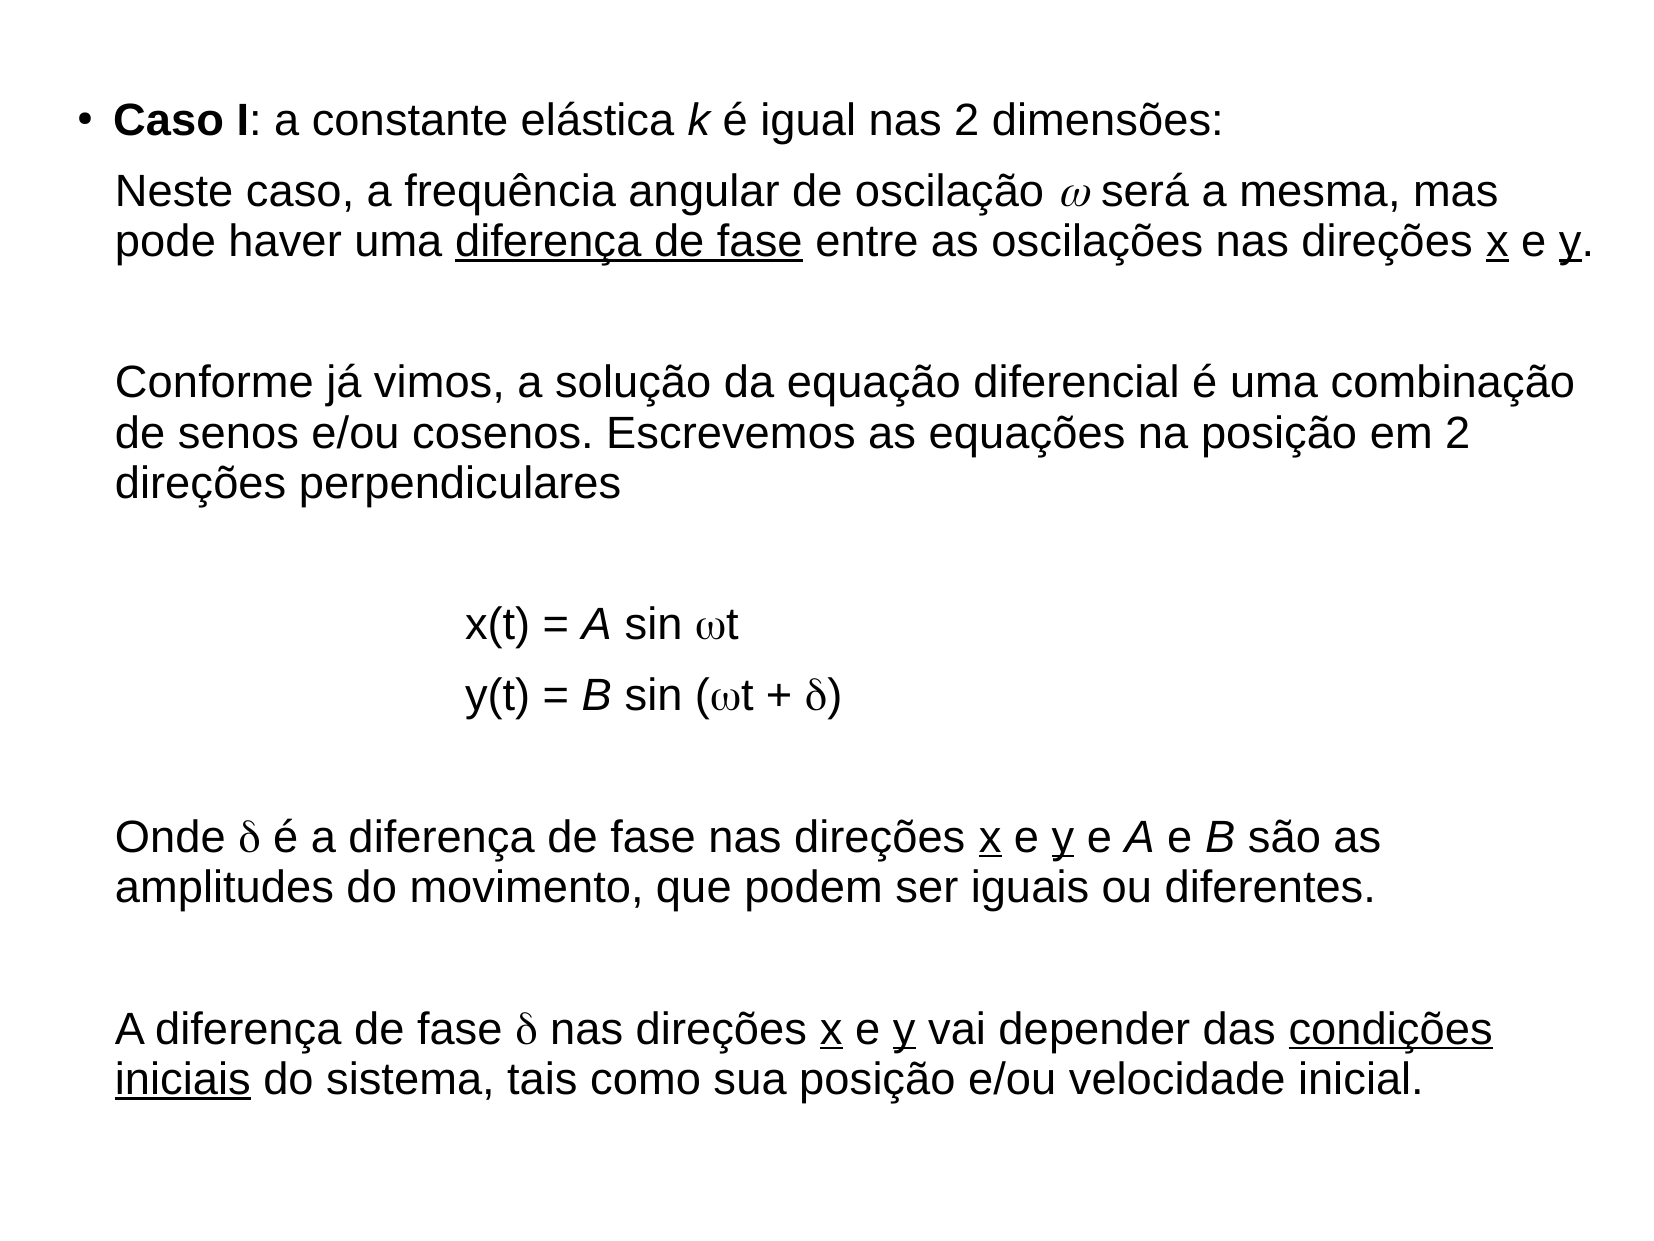

#
Caso I: a constante elástica k é igual nas 2 dimensões:
Neste caso, a frequência angular de oscilação w será a mesma, mas pode haver uma diferença de fase entre as oscilações nas direções x e y.
Conforme já vimos, a solução da equação diferencial é uma combinação de senos e/ou cosenos. Escrevemos as equações na posição em 2 direções perpendiculares
x(t) = A sin wt
y(t) = B sin (wt + d)
Onde d é a diferença de fase nas direções x e y e A e B são as amplitudes do movimento, que podem ser iguais ou diferentes.
A diferença de fase d nas direções x e y vai depender das condições iniciais do sistema, tais como sua posição e/ou velocidade inicial.